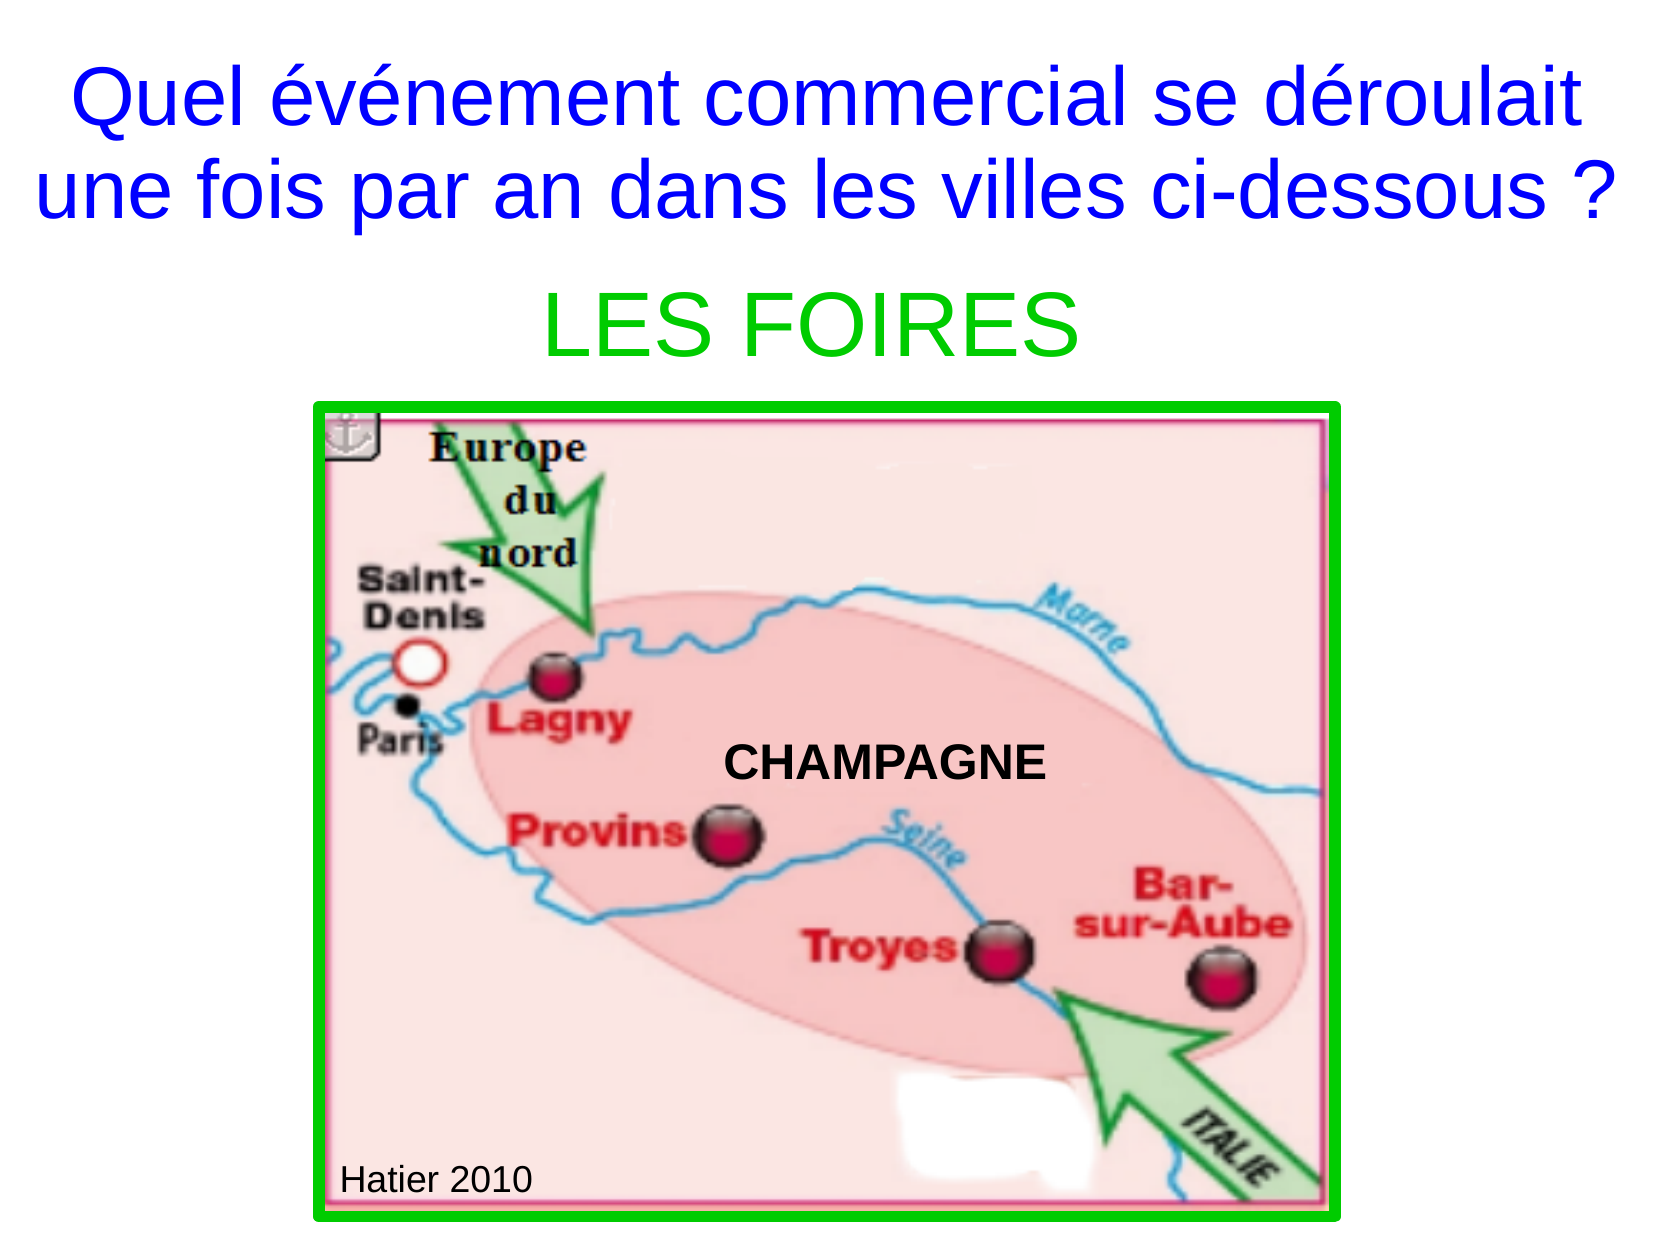

# Quel événement commercial se déroulait une fois par an dans les villes ci-dessous ?
LES FOIRES
CHAMPAGNE
Hatier 2010